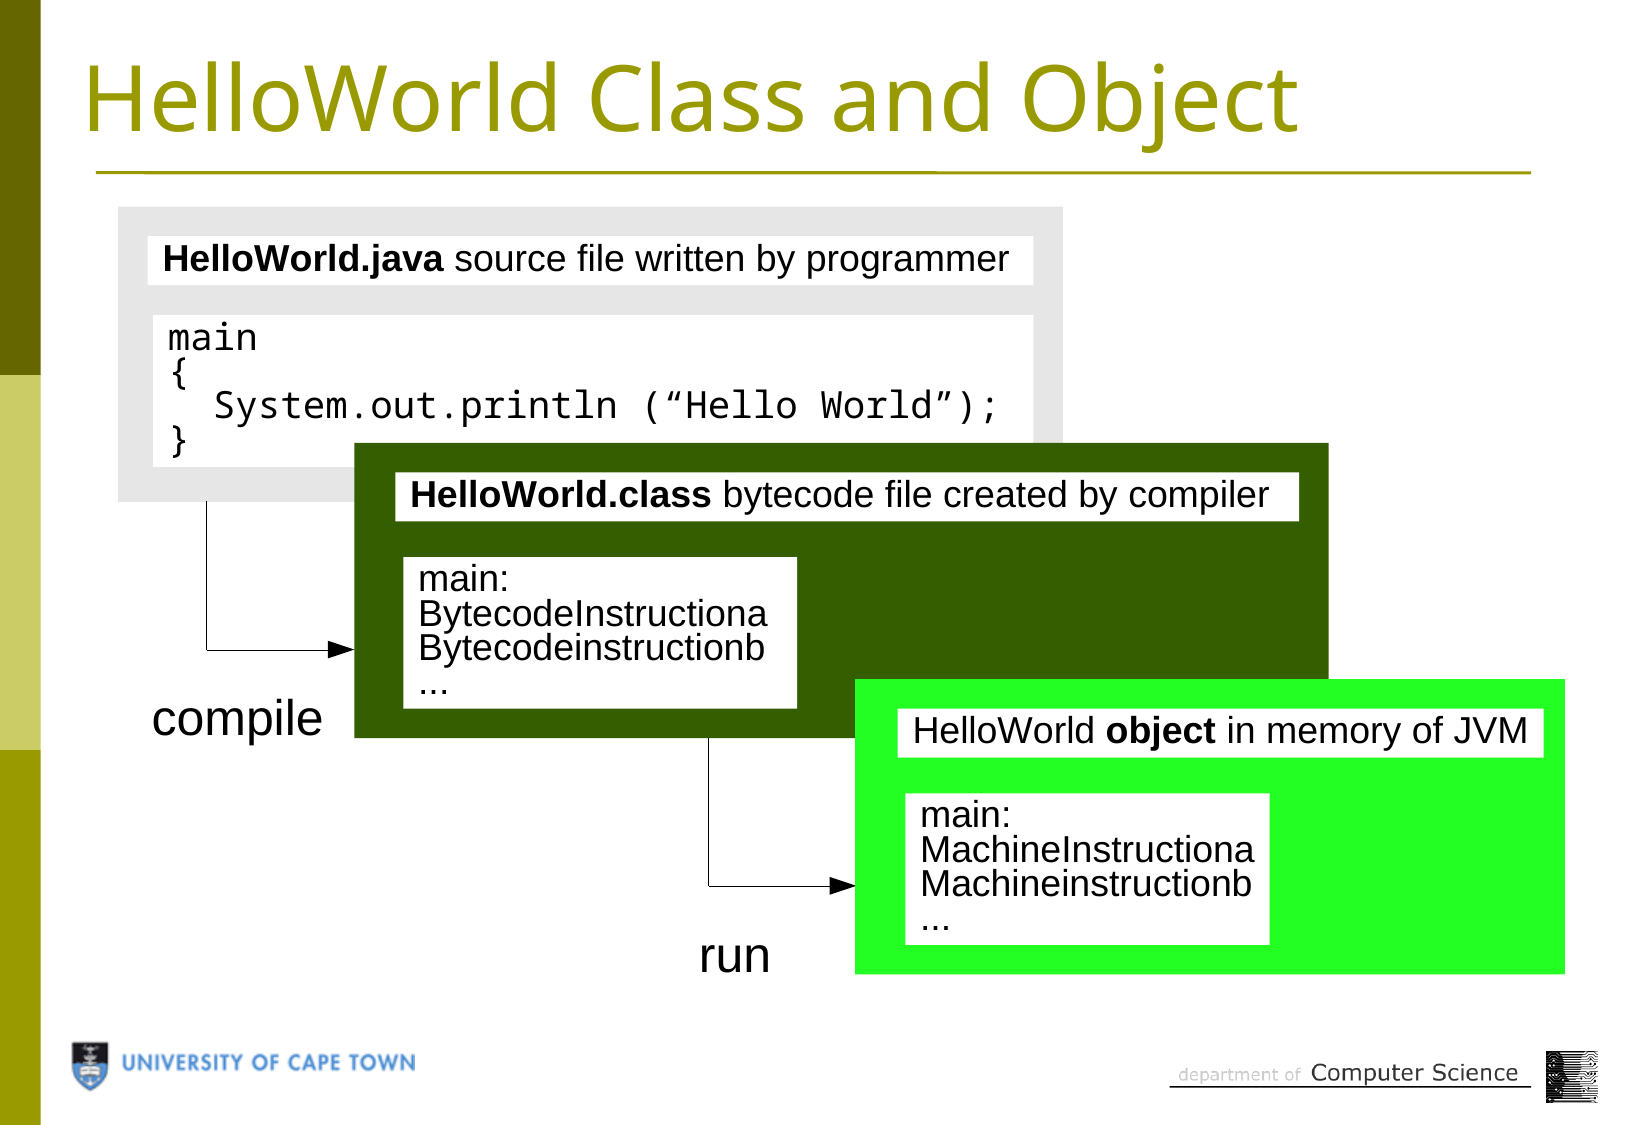

# HelloWorld Class and Object
HelloWorld.java source file written by programmer
main
{
 System.out.println (“Hello World”);
}
HelloWorld.class bytecode file created by compiler
main:
BytecodeInstructiona
Bytecodeinstructionb
...
compile
HelloWorld object in memory of JVM
main:
MachineInstructiona
Machineinstructionb
...
run